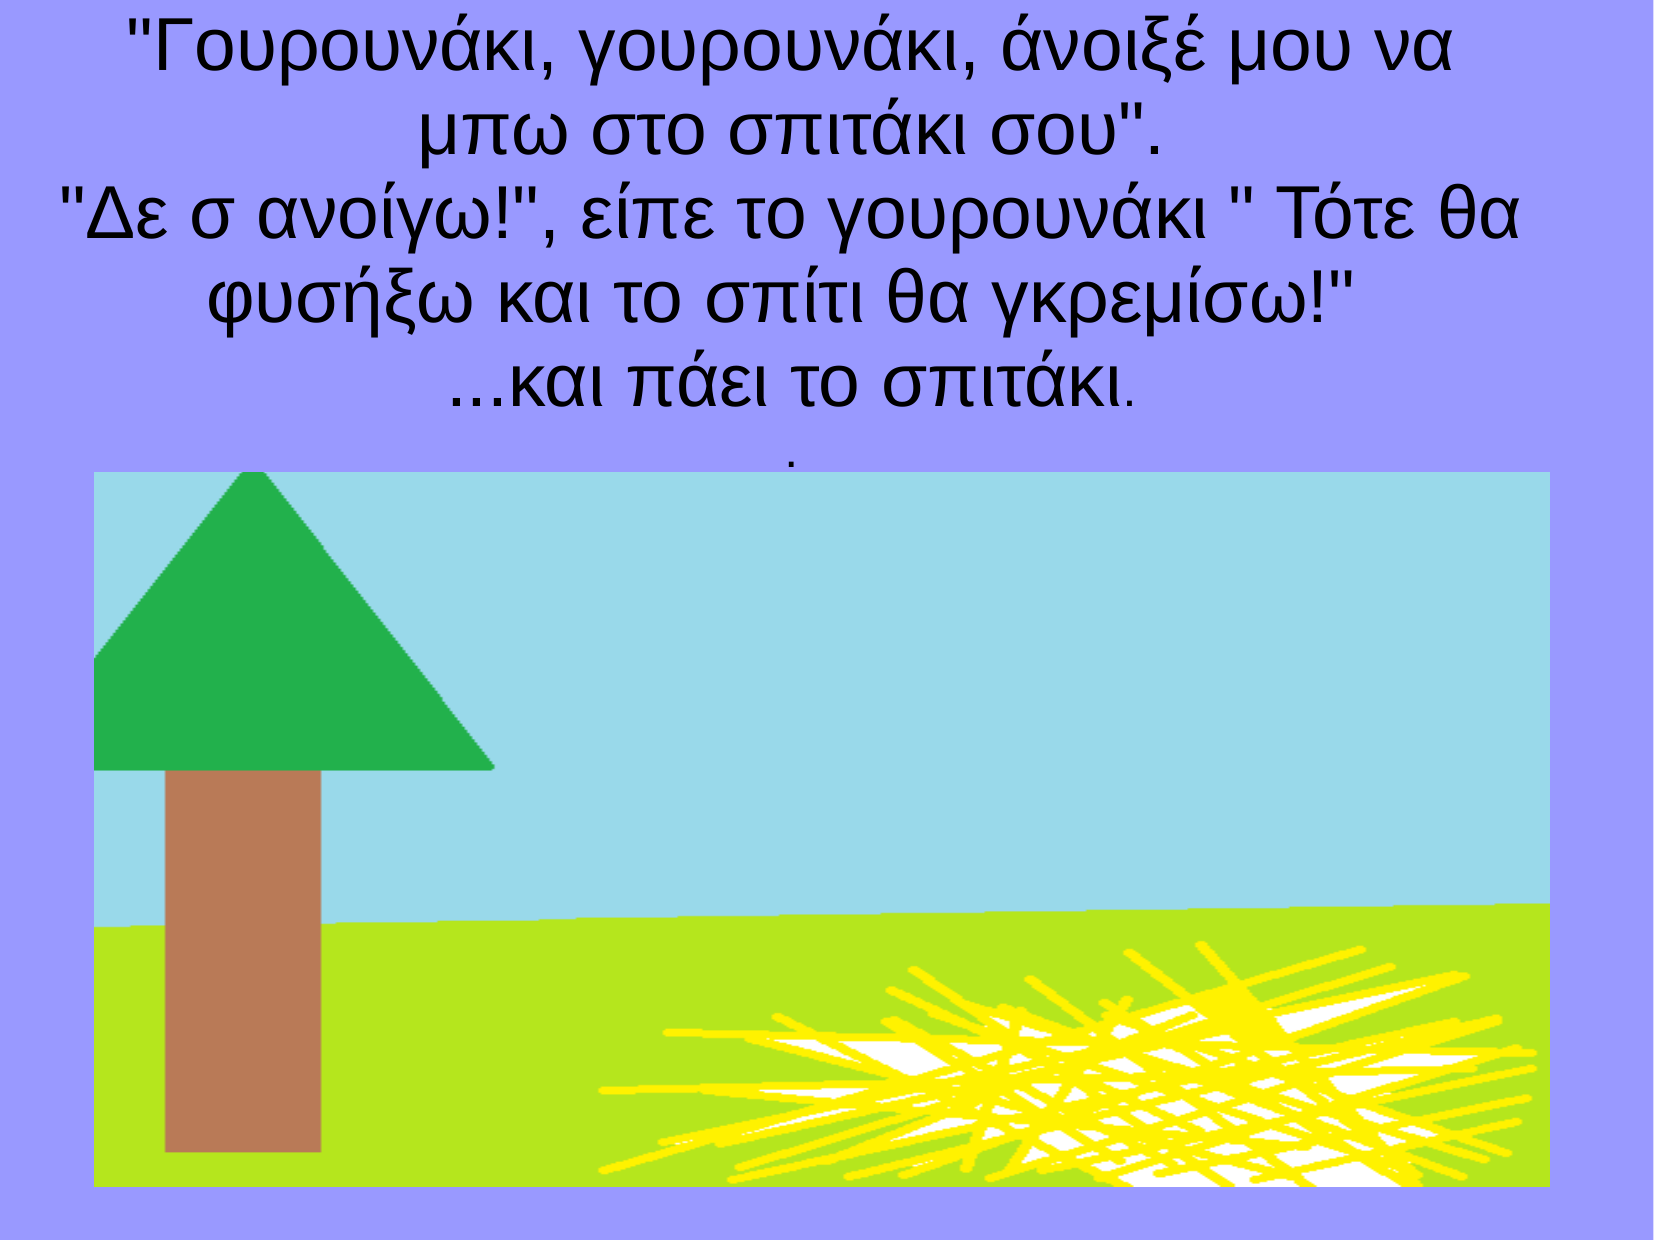

# "Γουρουνάκι, γουρουνάκι, άνοιξέ μου να μπω στο σπιτάκι σου". "Δε σ ανοίγω!", είπε το γουρουνάκι " Τότε θα φυσήξω και το σπίτι θα γκρεμίσω!" ...και πάει το σπιτάκι. .